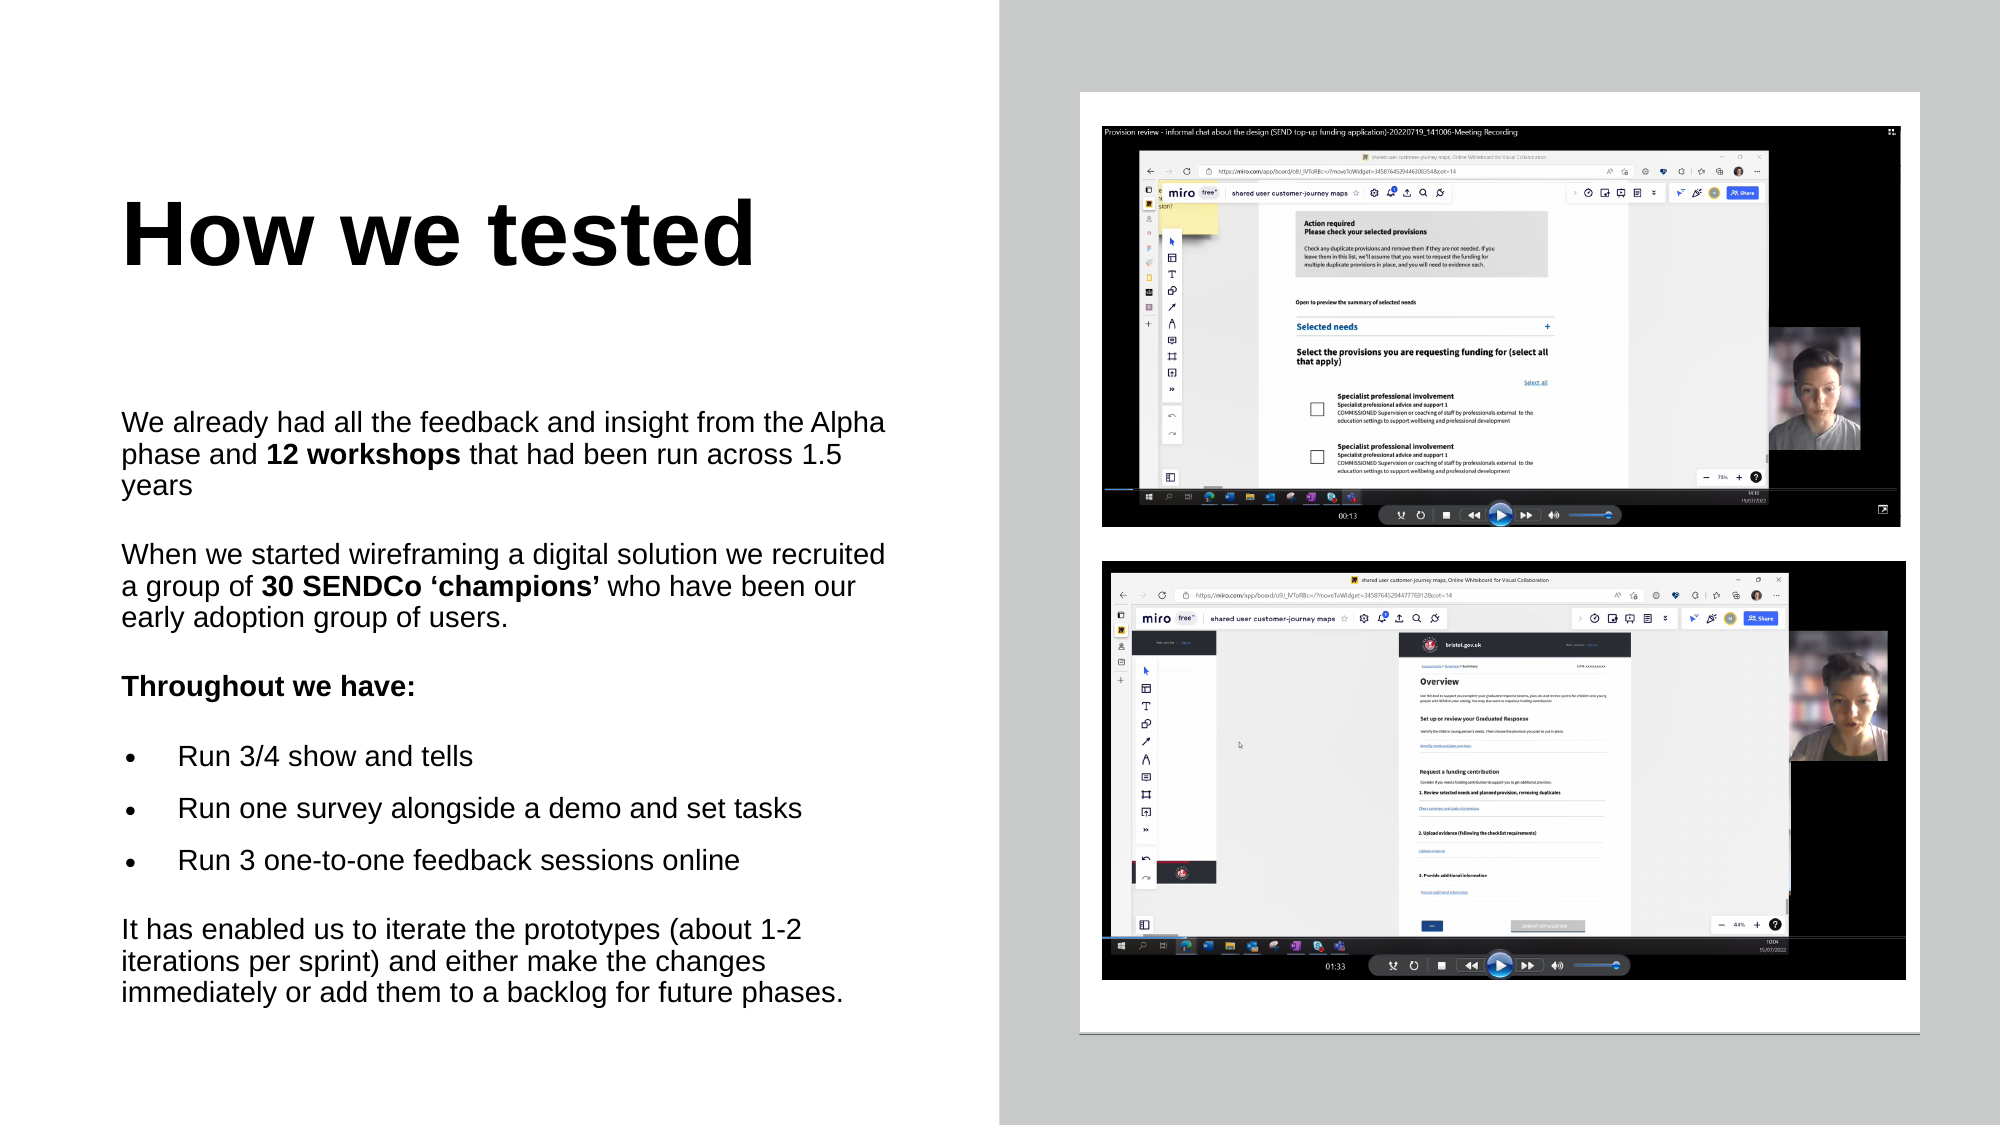

# How we tested
We already had all the feedback and insight from the Alpha phase and 12 workshops that had been run across 1.5 years
When we started wireframing a digital solution we recruited a group of 30 SENDCo ‘champions’ who have been our early adoption group of users.
Throughout we have:
Run 3/4 show and tells
Run one survey alongside a demo and set tasks
Run 3 one-to-one feedback sessions online
It has enabled us to iterate the prototypes (about 1-2 iterations per sprint) and either make the changes immediately or add them to a backlog for future phases.